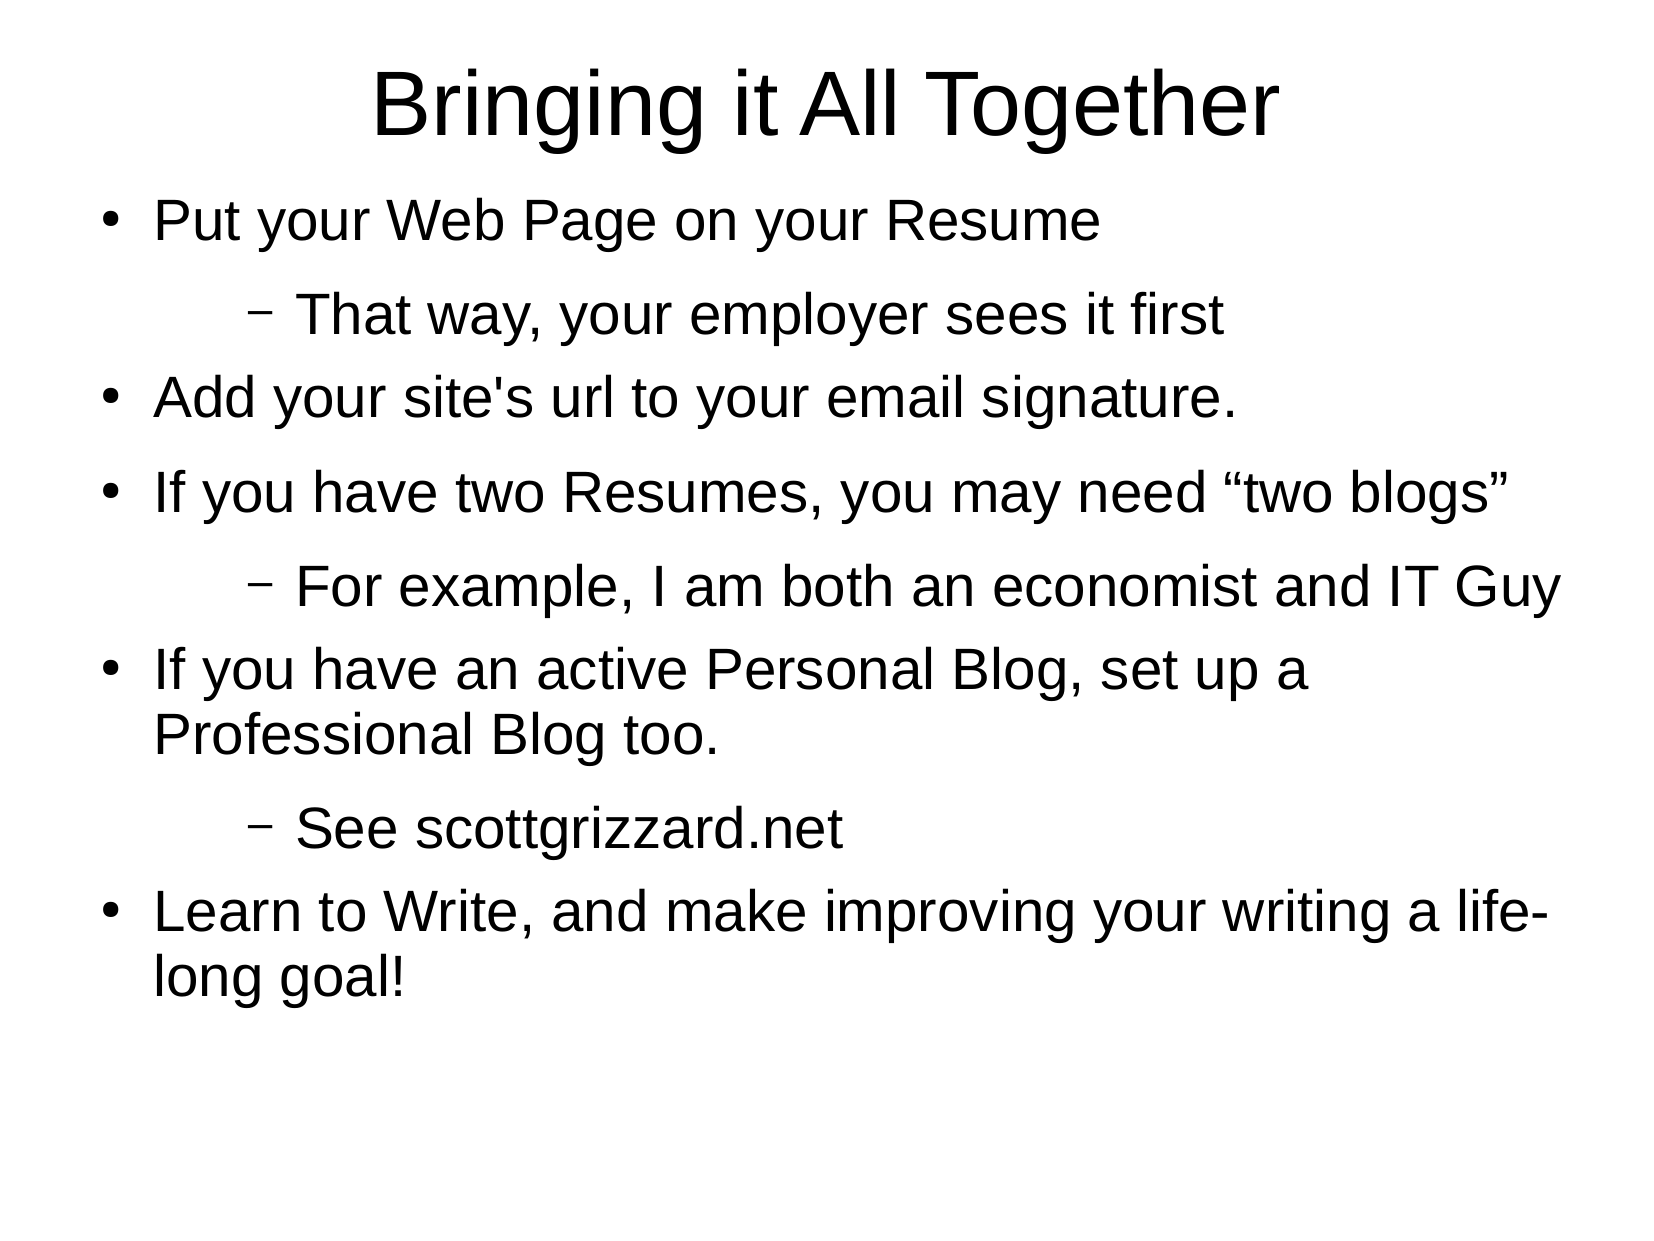

# Bringing it All Together
Put your Web Page on your Resume
That way, your employer sees it first
Add your site's url to your email signature.
If you have two Resumes, you may need “two blogs”
For example, I am both an economist and IT Guy
If you have an active Personal Blog, set up a Professional Blog too.
See scottgrizzard.net
Learn to Write, and make improving your writing a life-long goal!